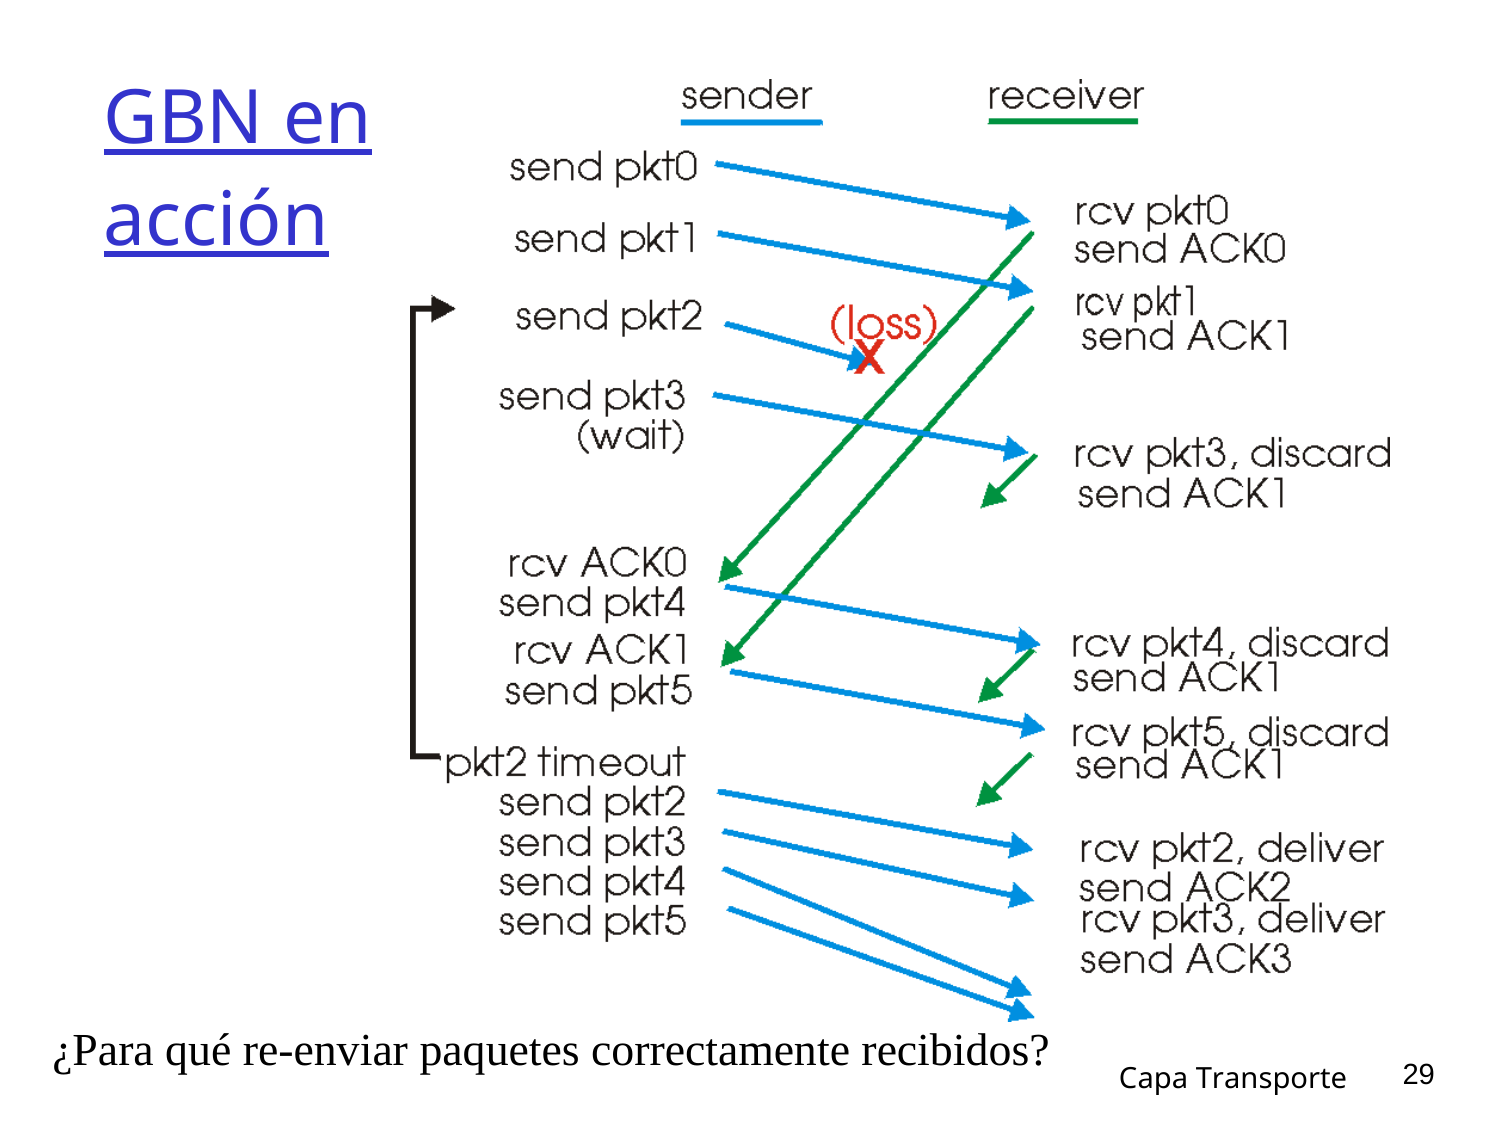

# GBN en acción
¿Para qué re-enviar paquetes correctamente recibidos?
29